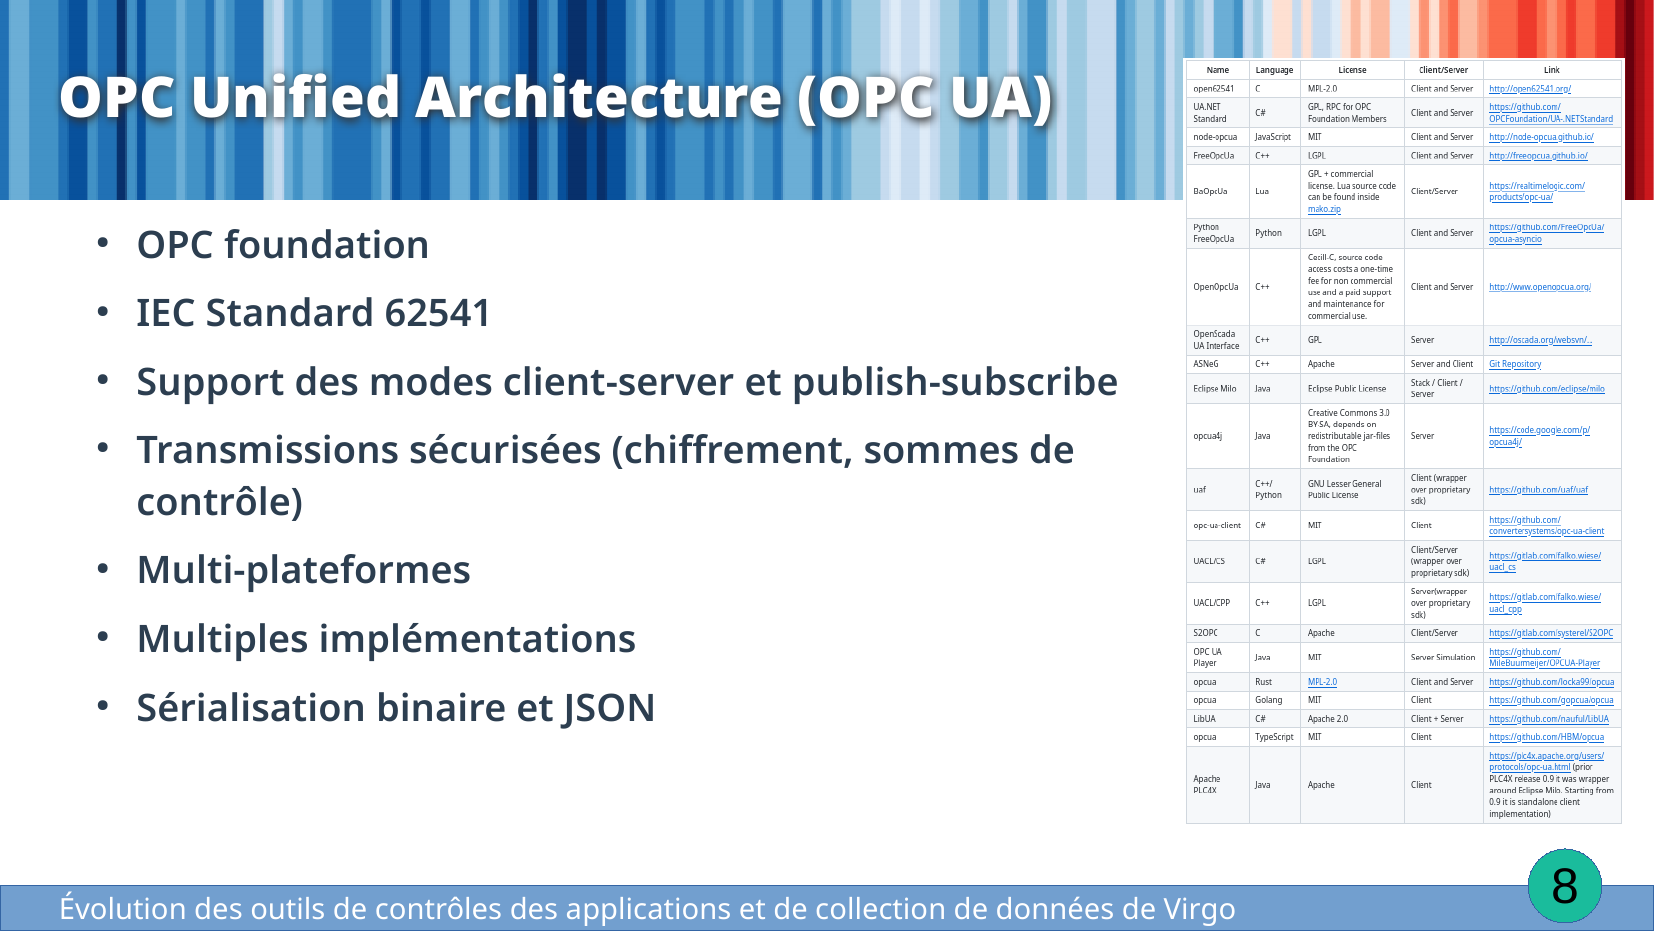

# OPC Unified Architecture (OPC UA)
OPC foundation
IEC Standard 62541
Support des modes client-server et publish-subscribe
Transmissions sécurisées (chiffrement, sommes de contrôle)
Multi-plateformes
Multiples implémentations
Sérialisation binaire et JSON
Évolution des outils de contrôles des applications et de collection de données de Virgo